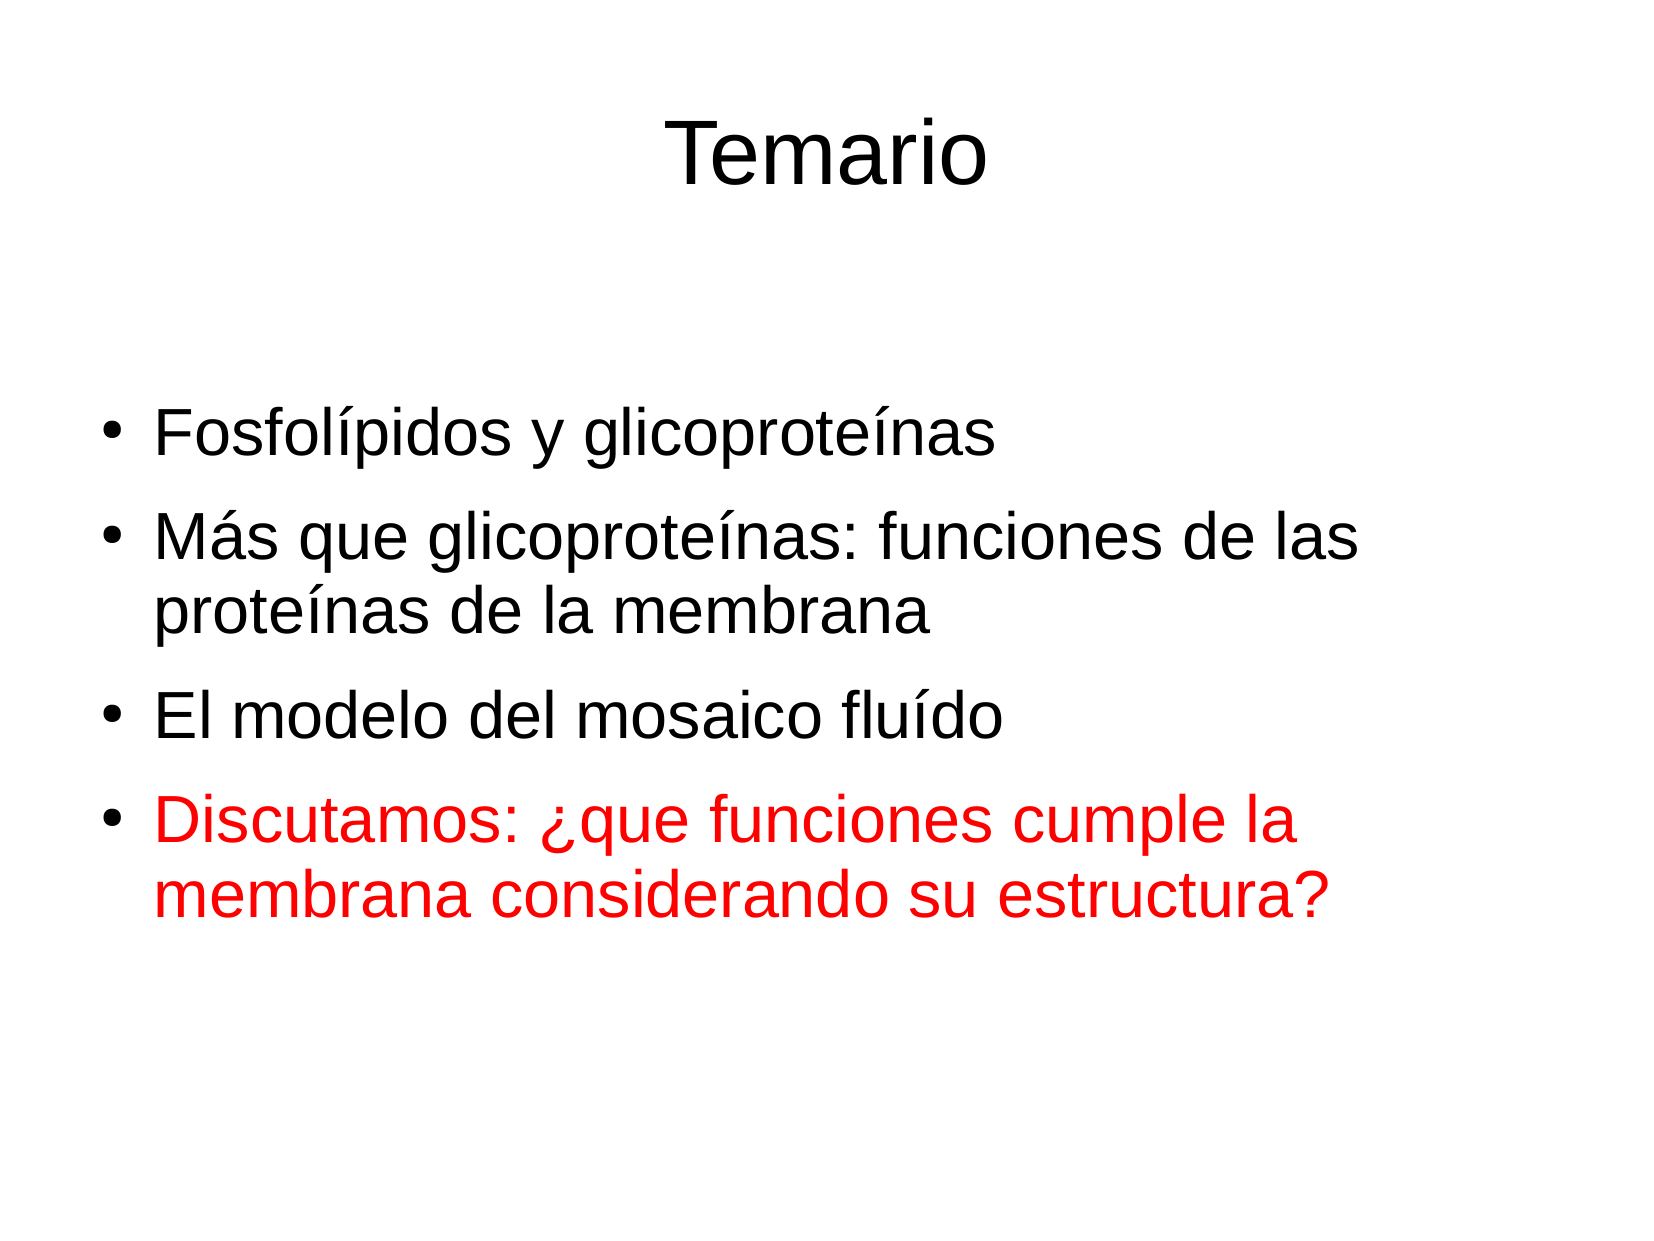

# Temario
Fosfolípidos y glicoproteínas
Más que glicoproteínas: funciones de las proteínas de la membrana
El modelo del mosaico fluído
Discutamos: ¿que funciones cumple la membrana considerando su estructura?